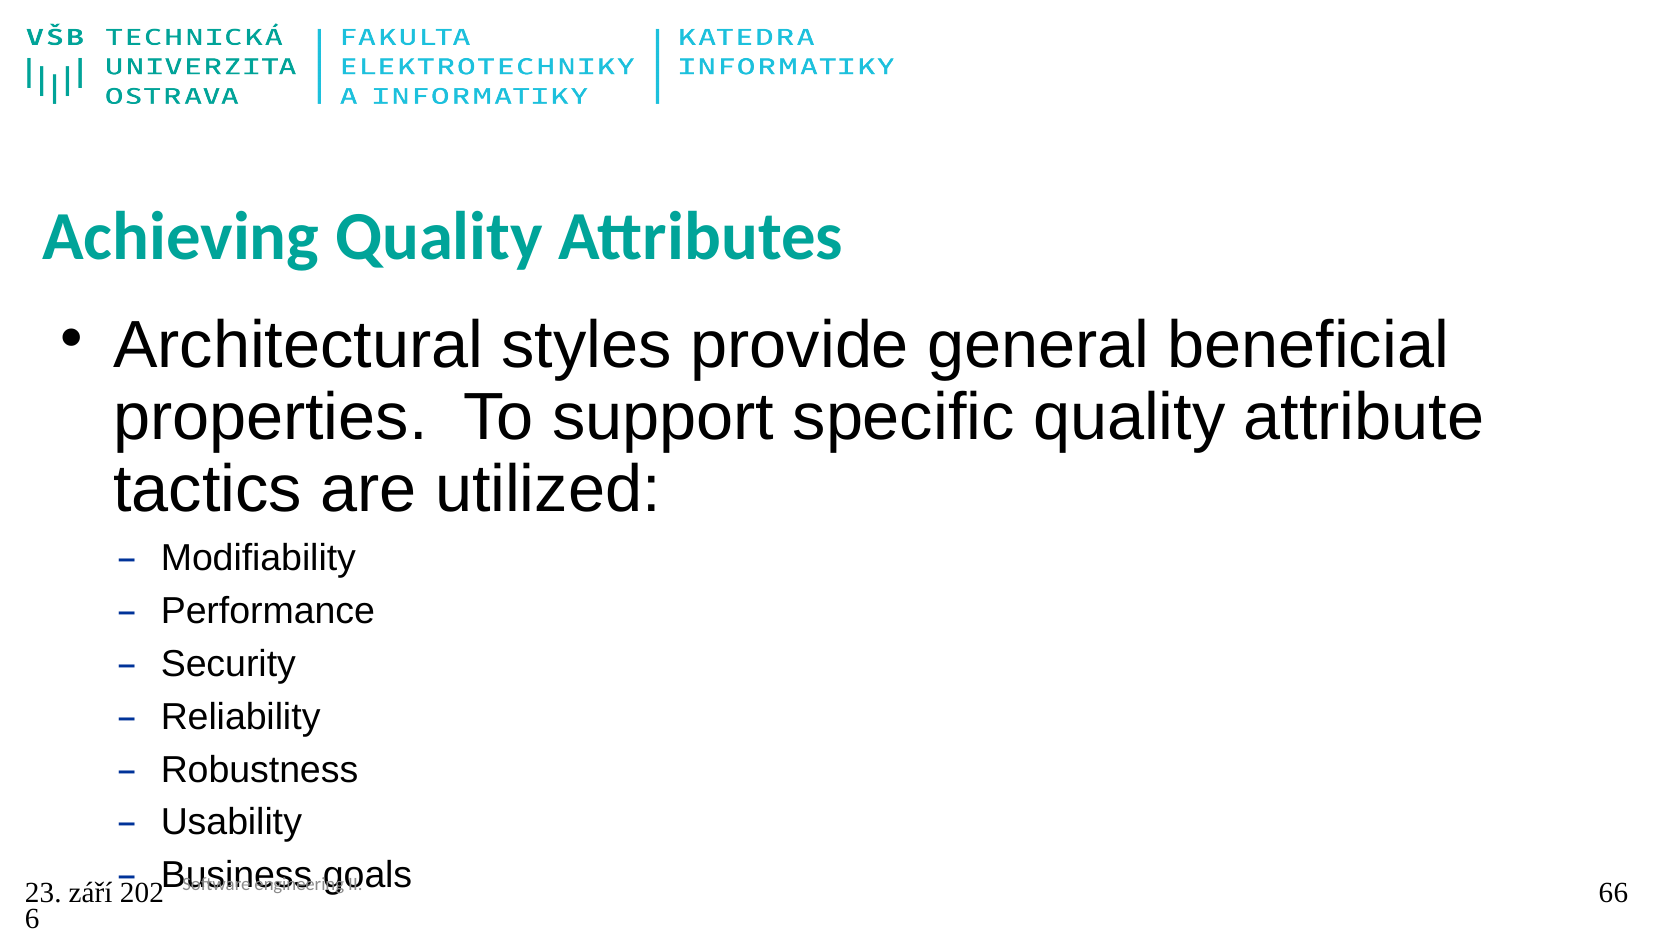

Achieving Quality Attributes
# Architectural styles provide general beneficial properties. To support specific quality attribute tactics are utilized:
Modifiability
Performance
Security
Reliability
Robustness
Usability
Business goals
Software engineering II.
66